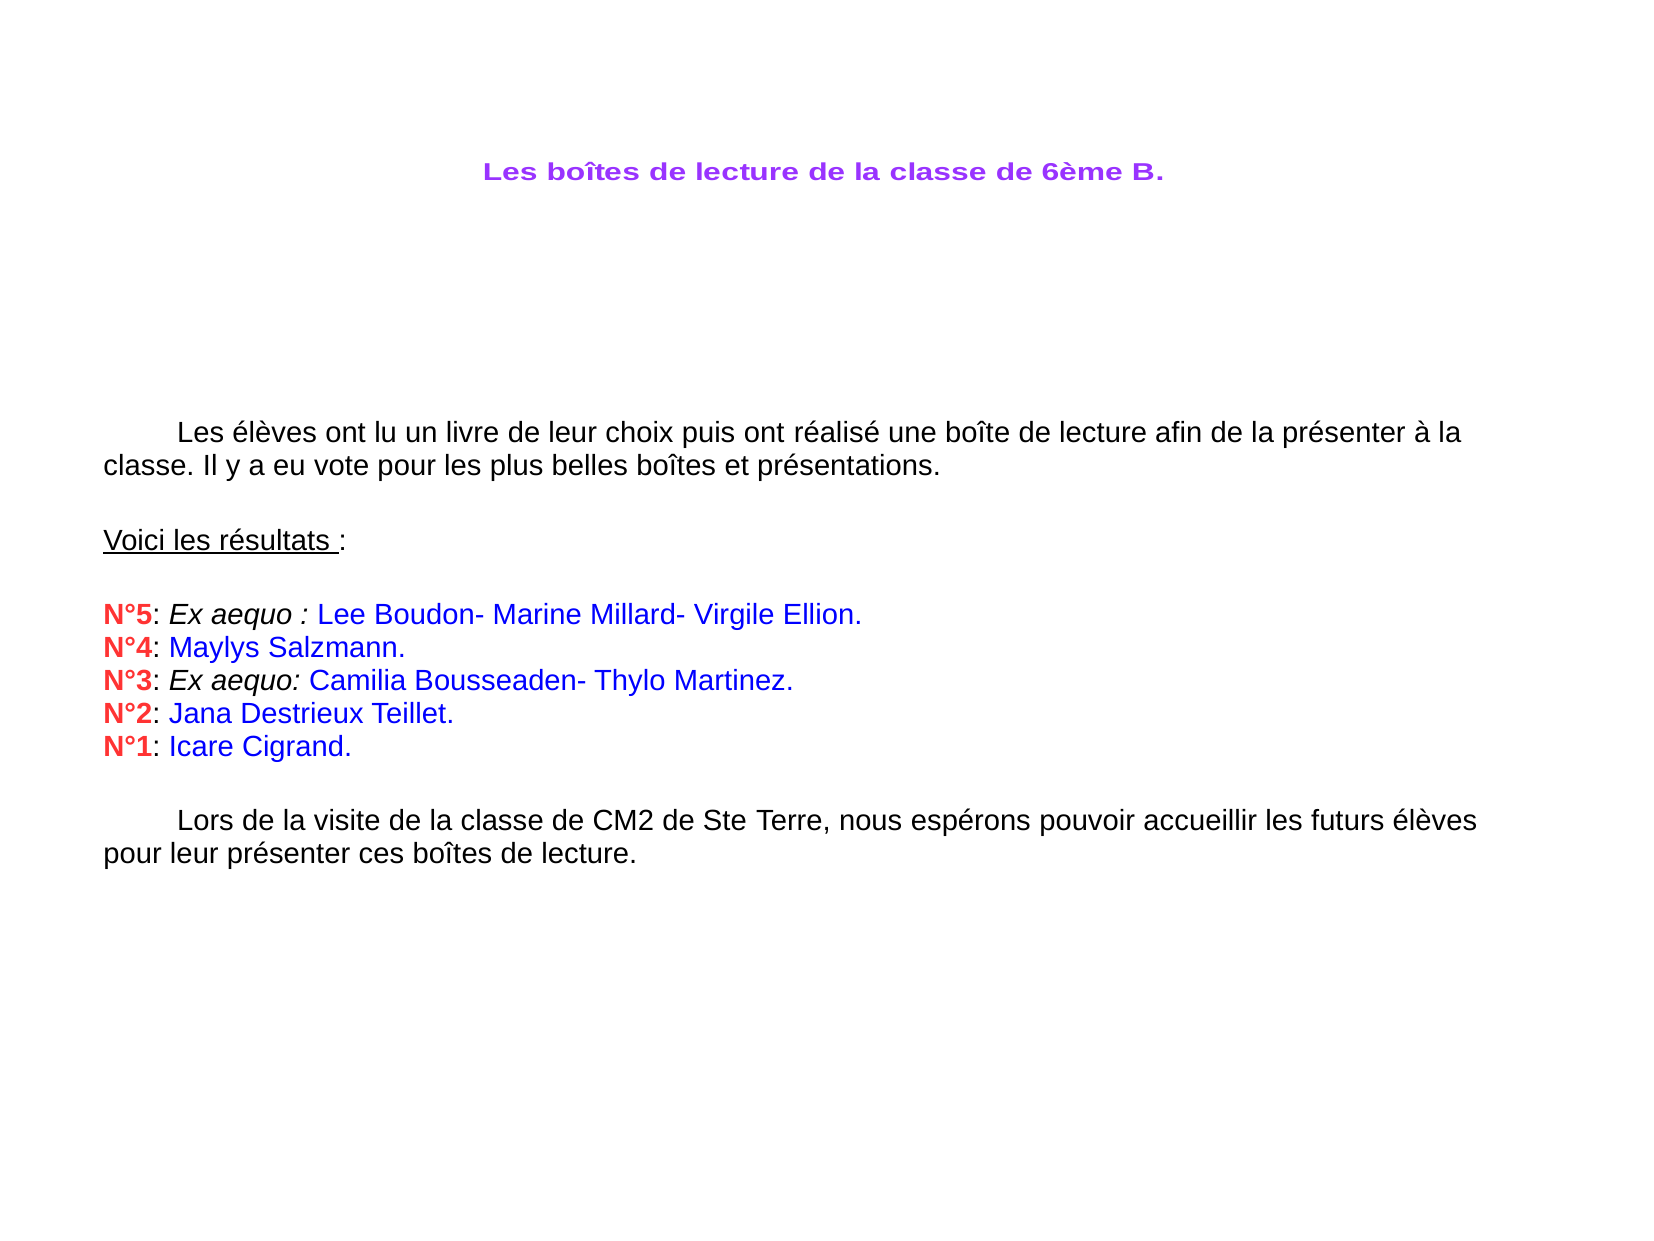

Les élèves ont lu un livre de leur choix puis ont réalisé une boîte de lecture afin de la présenter à la classe. Il y a eu vote pour les plus belles boîtes et présentations.
Voici les résultats :
N°5: Ex aequo : Lee Boudon- Marine Millard- Virgile Ellion.
N°4: Maylys Salzmann.
N°3: Ex aequo: Camilia Bousseaden- Thylo Martinez.
N°2: Jana Destrieux Teillet.
N°1: Icare Cigrand.
	Lors de la visite de la classe de CM2 de Ste Terre, nous espérons pouvoir accueillir les futurs élèves pour leur présenter ces boîtes de lecture.